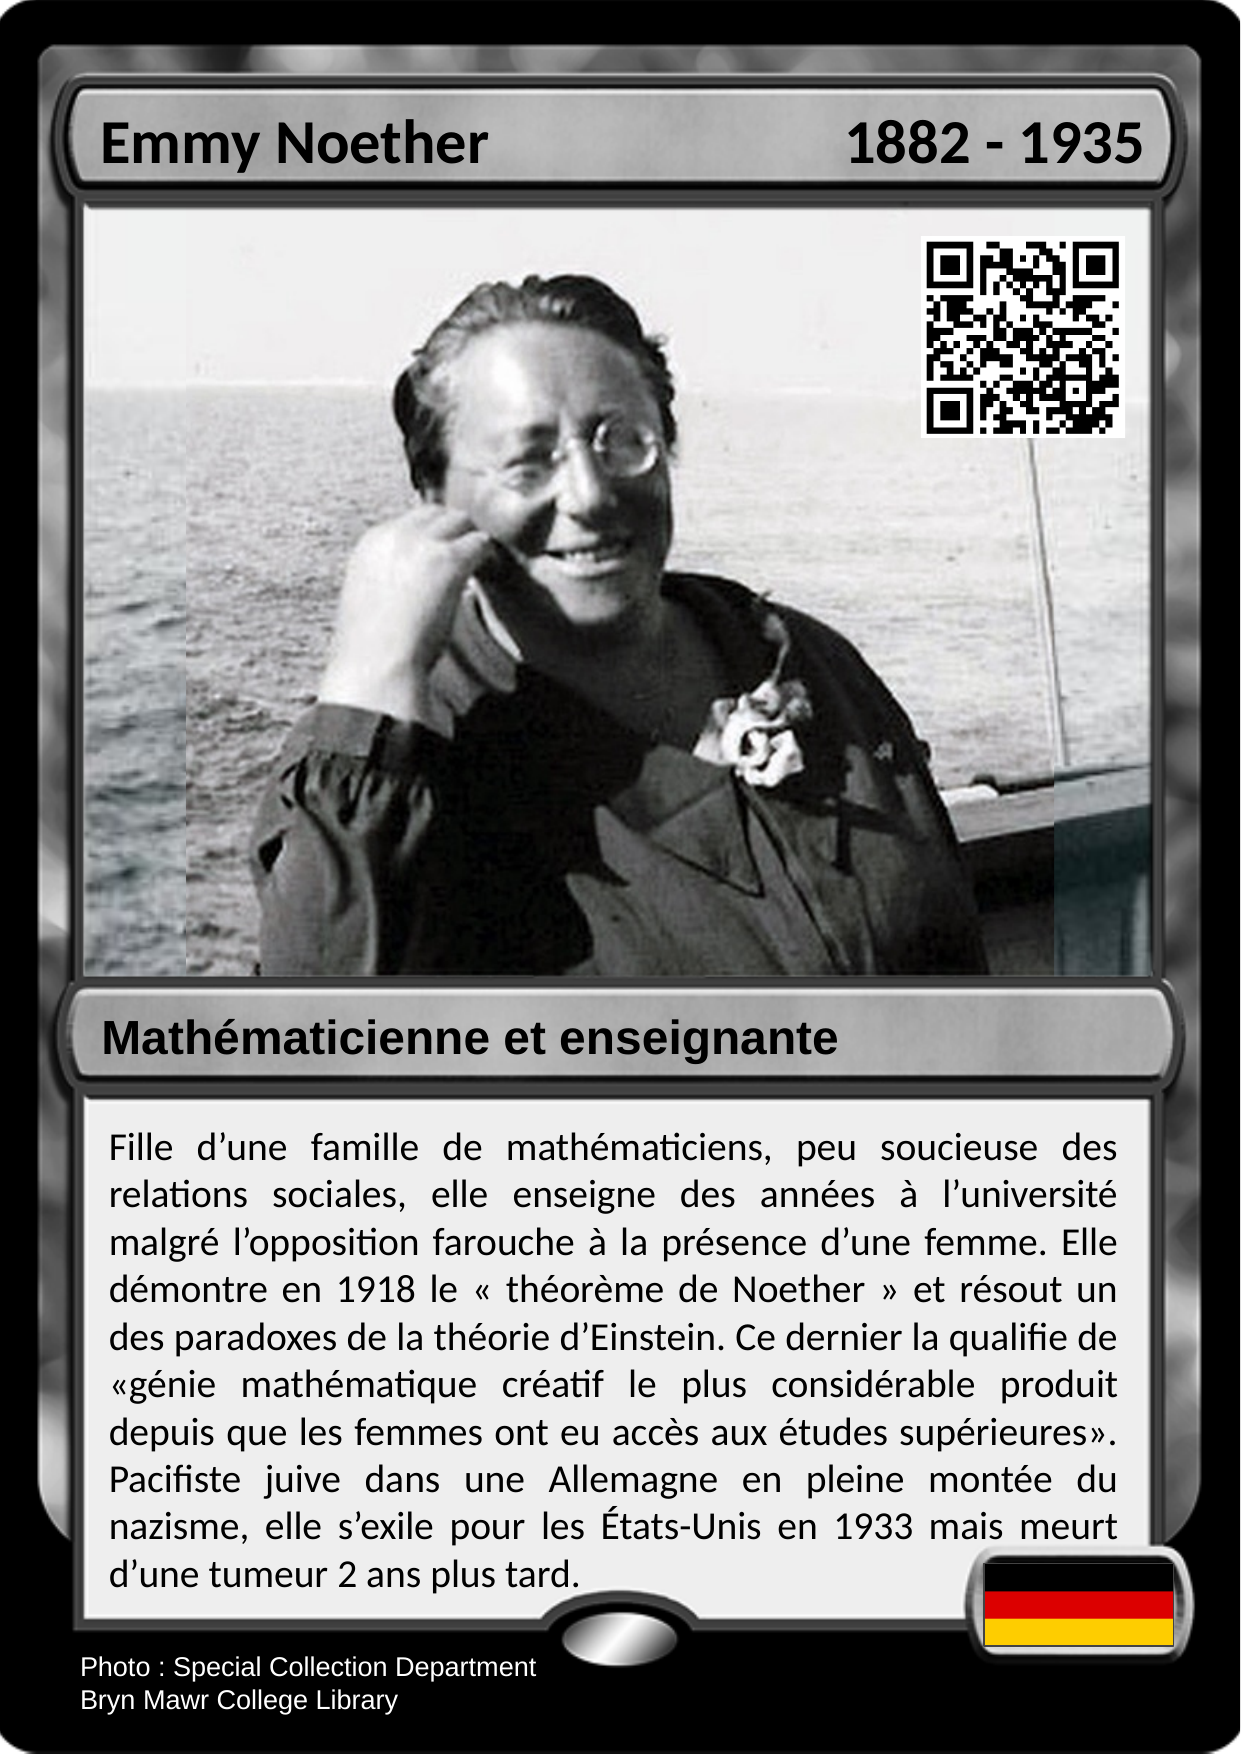

Emmy Noether
1882 - 1935
« l’incroyable mathématicienne dont
vous n’avez jamais entendu parler »
Fille aînée d’une famille de
mathématiciens allemands, Emmy
Noether se destine à l’enseignement
de l’anglais et du français mais se
tourne vers les mathématiques une fois son diplôme obtenu. Elle
enseigne à l’université à la suite de son doctorat, d’abord
bénévolement pendant 12 ans du fait de l’opposition de
professeurs à la présence d’une femme donnant des cours.
Très peu soucieuse des apparences et des relations sociales,
Noether se concentre sur ses travaux et ses cours, et démontre en
1918 le « théorème de Noether » et résout un
des paradoxes de la théorie de la relativité d’Einstein en liant la
symétrie et les lois de conservation de l’énergie, ce dernier la
qualifiant alors de « génie mathématique créatif le plus
considérable produit depuis que les femmes ont eu accès aux
études supérieures ».
Pacifiste juive dans une Allemagne en pleine montée du nazisme,
elle s’exile pour les États-Unis en 1933 où elle poursuit
enseignement et recherches, mais meurt d’une tumeur 2 ans plus
tard.
Mathématicienne allemande, enseignante à l’université malgré l’opposition farouche
Mathématicienne et enseignante
Fille d’une famille de mathématiciens, peu soucieuse des relations sociales, elle enseigne des années à l’université malgré l’opposition farouche à la présence d’une femme. Elle démontre en 1918 le « théorème de Noether » et résout un des paradoxes de la théorie d’Einstein. Ce dernier la qualifie de «génie mathématique créatif le plus considérable produit depuis que les femmes ont eu accès aux études supérieures». Pacifiste juive dans une Allemagne en pleine montée du nazisme, elle s’exile pour les États-Unis en 1933 mais meurt d’une tumeur 2 ans plus tard.
Photo : Special Collection Department
Bryn Mawr College Library